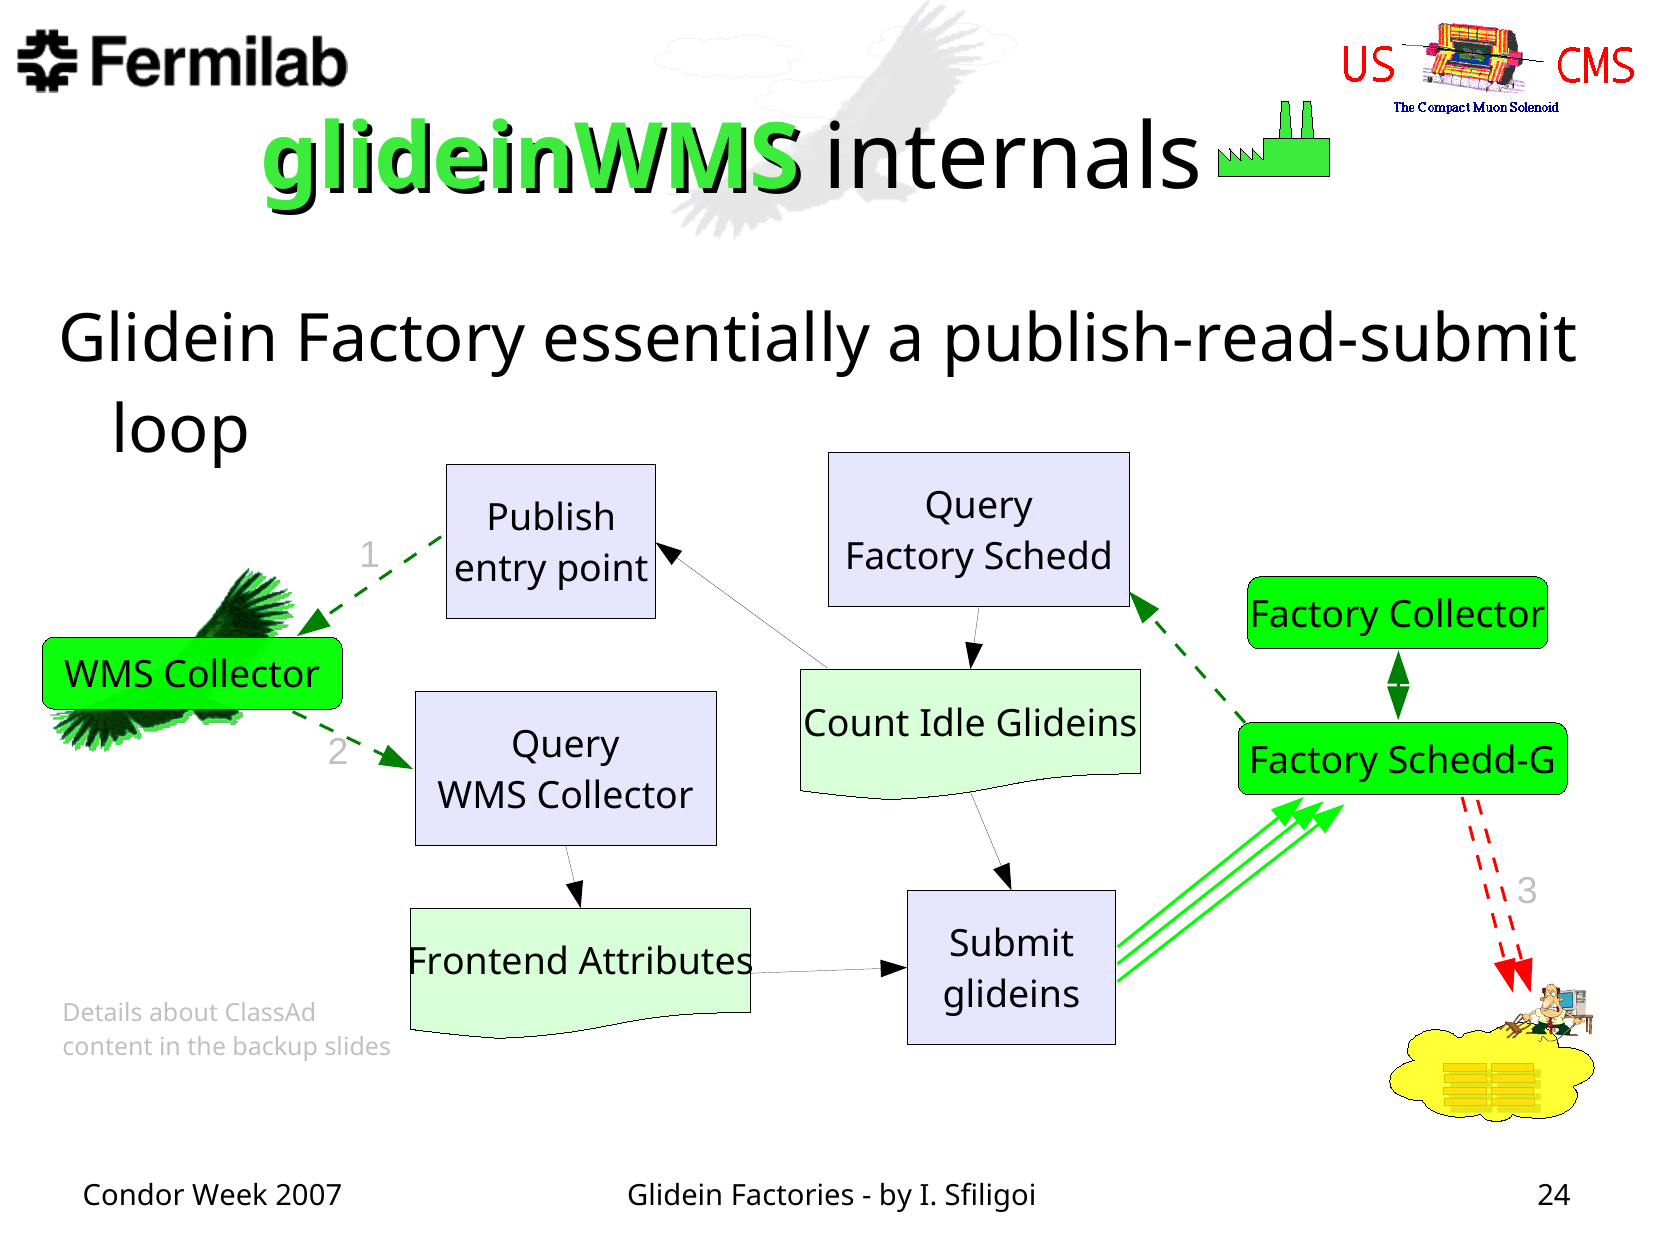

# glideinWMS internals
Glidein Factory essentially a publish-read-submit loop
Query
Factory Schedd
Publish
entry point
1
Factory Collector
WMS Collector
Count Idle Glideins
Query
WMS Collector
Factory Schedd-G
2
3
Submit
glideins
Frontend Attributes
Details about ClassAd
content in the backup slides
Condor Week 2007
Glidein Factories - by I. Sfiligoi
24